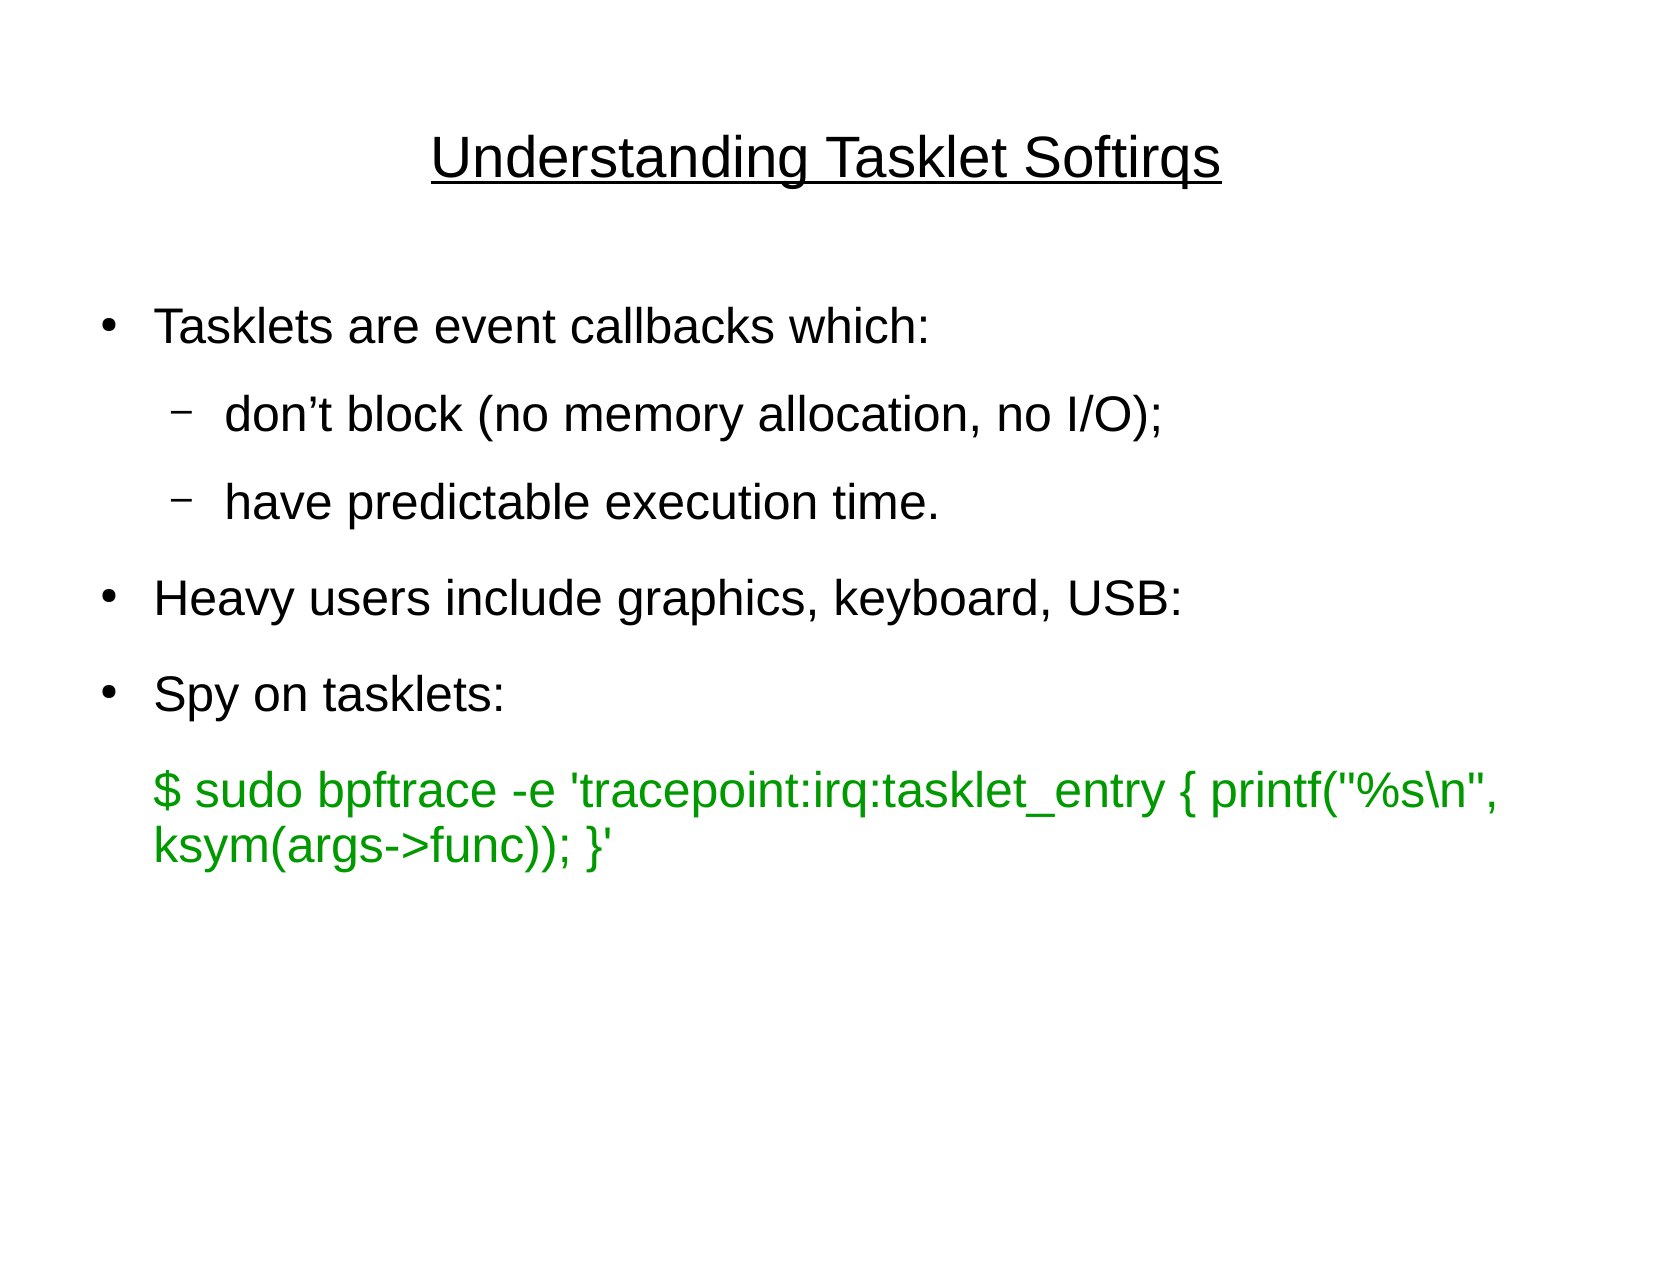

# Understanding Tasklet Softirqs
Tasklets are event callbacks which:
don’t block (no memory allocation, no I/O);
have predictable execution time.
Heavy users include graphics, keyboard, USB:
Spy on tasklets:
$ sudo bpftrace -e 'tracepoint:irq:tasklet_entry { printf("%s\n", ksym(args->func)); }'